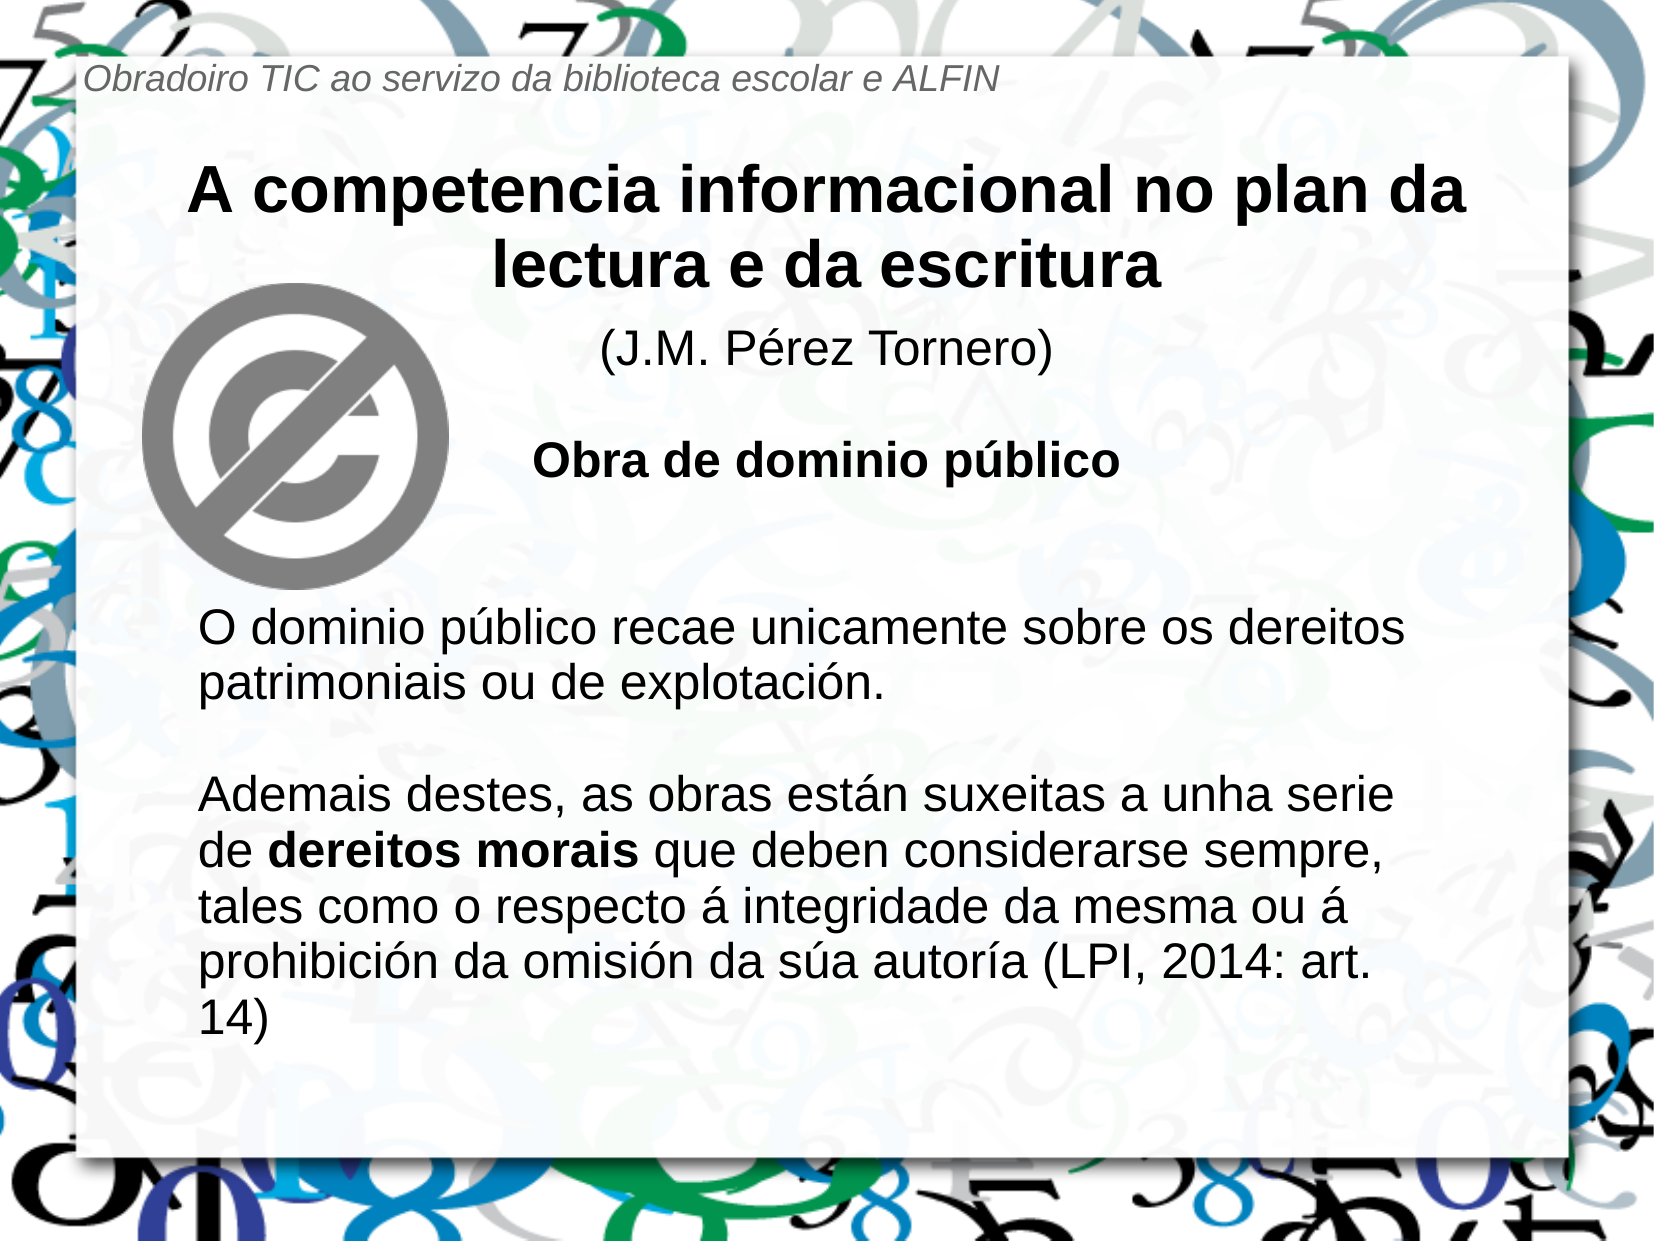

Obradoiro TIC ao servizo da biblioteca escolar e ALFIN
A competencia informacional no plan da lectura e da escritura
(J.M. Pérez Tornero)
Obra de dominio público
O dominio público recae unicamente sobre os dereitos patrimoniais ou de explotación.
Ademais destes, as obras están suxeitas a unha serie de dereitos morais que deben considerarse sempre, tales como o respecto á integridade da mesma ou á prohibición da omisión da súa autoría (LPI, 2014: art. 14)